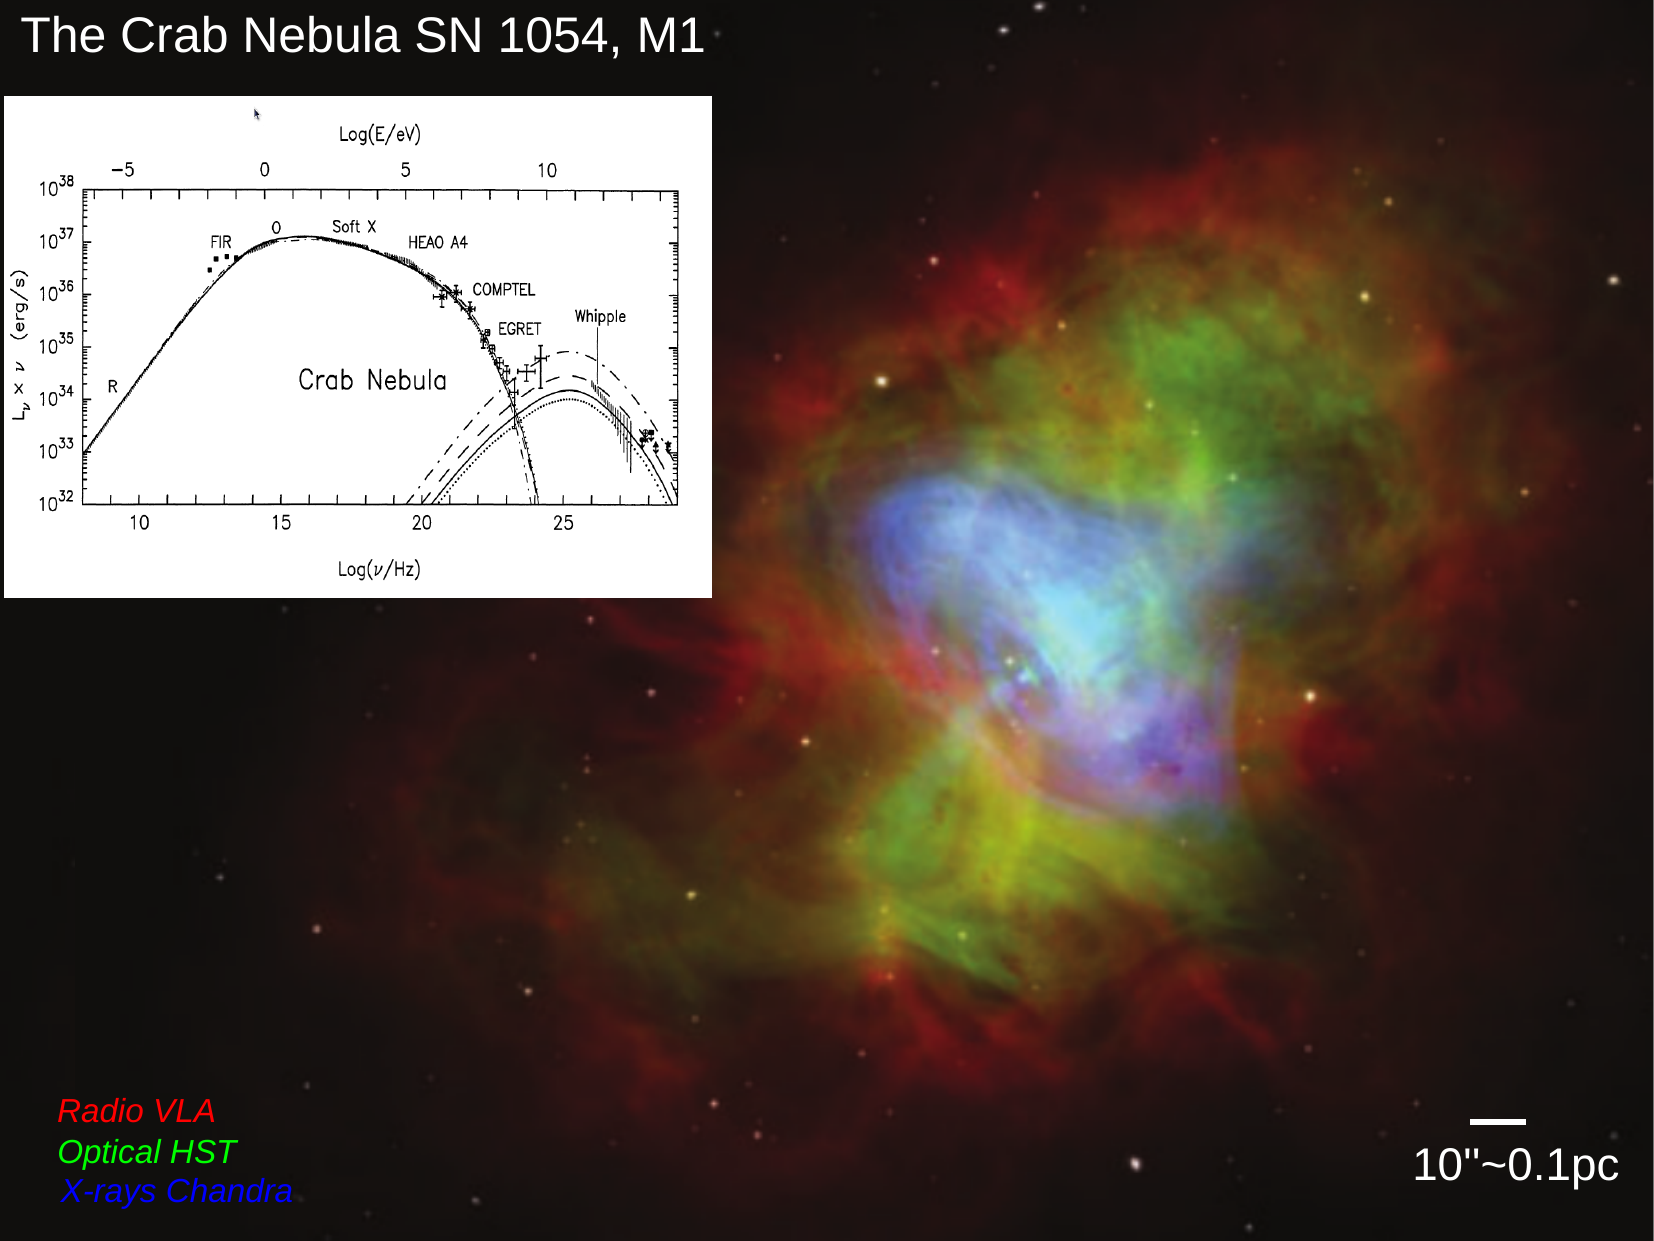

The Crab Nebula SN 1054, M1
Radio VLA
Optical HST
10''~0.1pc
X-rays Chandra
7